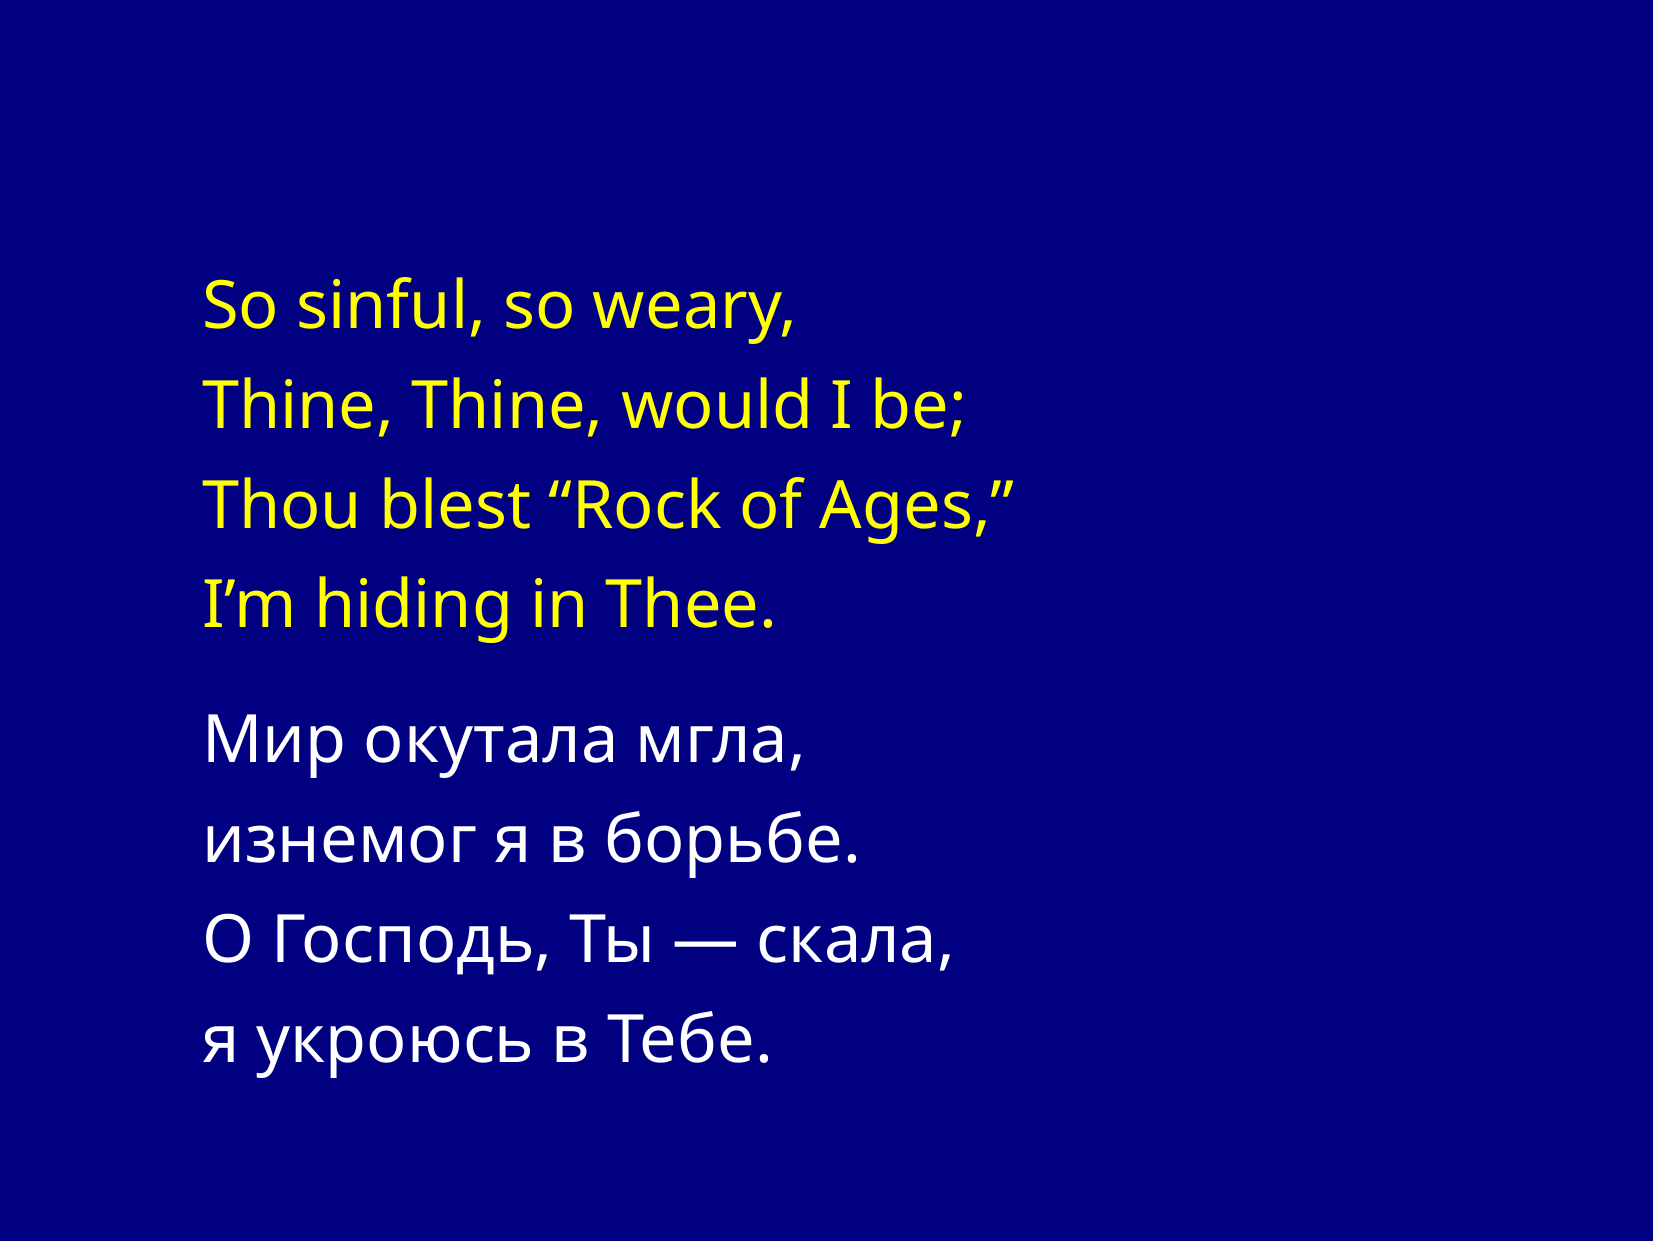

So sinful, so weary,
	Thine, Thine, would I be;
	Thou blest “Rock of Ages,”
	I’m hiding in Thee.
	Мир окутала мгла,
	изнемог я в борьбе.
	О Господь, Ты — скала,
	я укроюсь в Тебе.